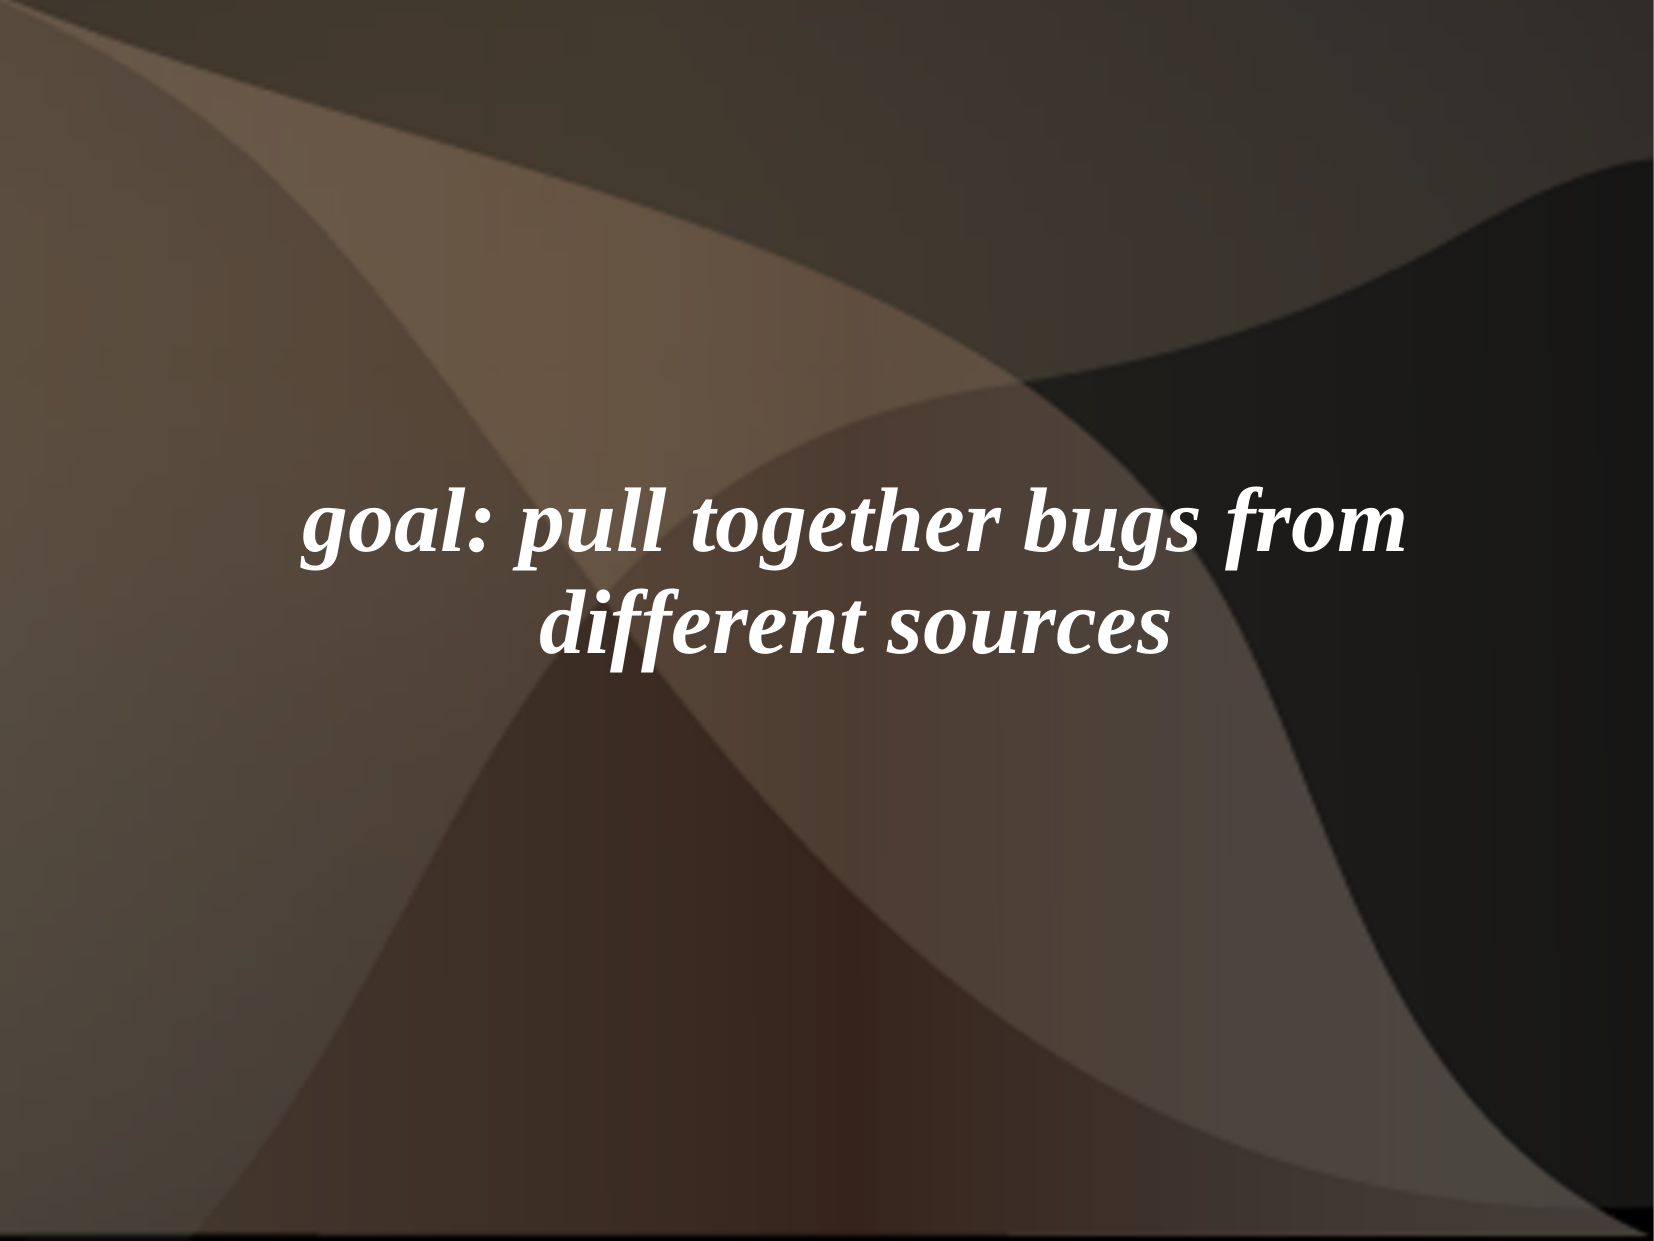

# goal: pull together bugs from different sources